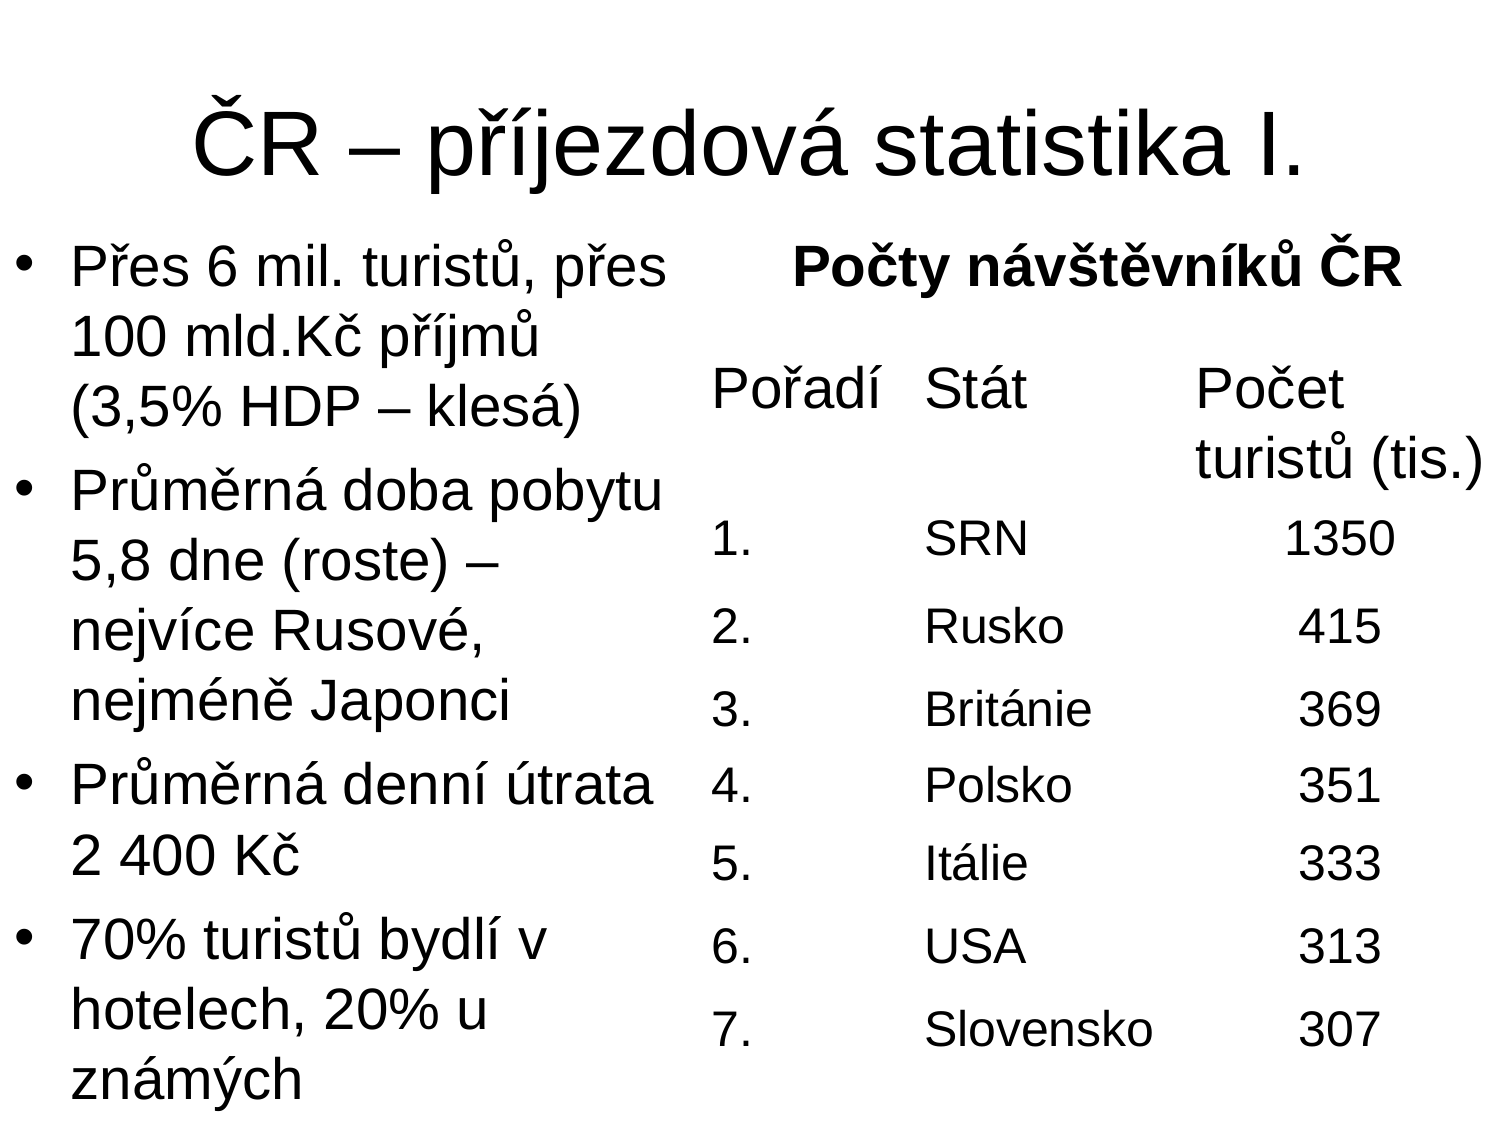

# ČR – příjezdová statistika I.
Přes 6 mil. turistů, přes 100 mld.Kč příjmů (3,5% HDP – klesá)
Průměrná doba pobytu 5,8 dne (roste) – nejvíce Rusové, nejméně Japonci
Průměrná denní útrata 2 400 Kč
70% turistů bydlí v hotelech, 20% u známých
| Počty návštěvníků ČR | | |
| --- | --- | --- |
| Pořadí | Stát | Počet turistů (tis.) |
| 1. | SRN | 1350 |
| 2. | Rusko | 415 |
| 3. | Británie | 369 |
| 4. | Polsko | 351 |
| 5. | Itálie | 333 |
| 6. | USA | 313 |
| 7. | Slovensko | 307 |